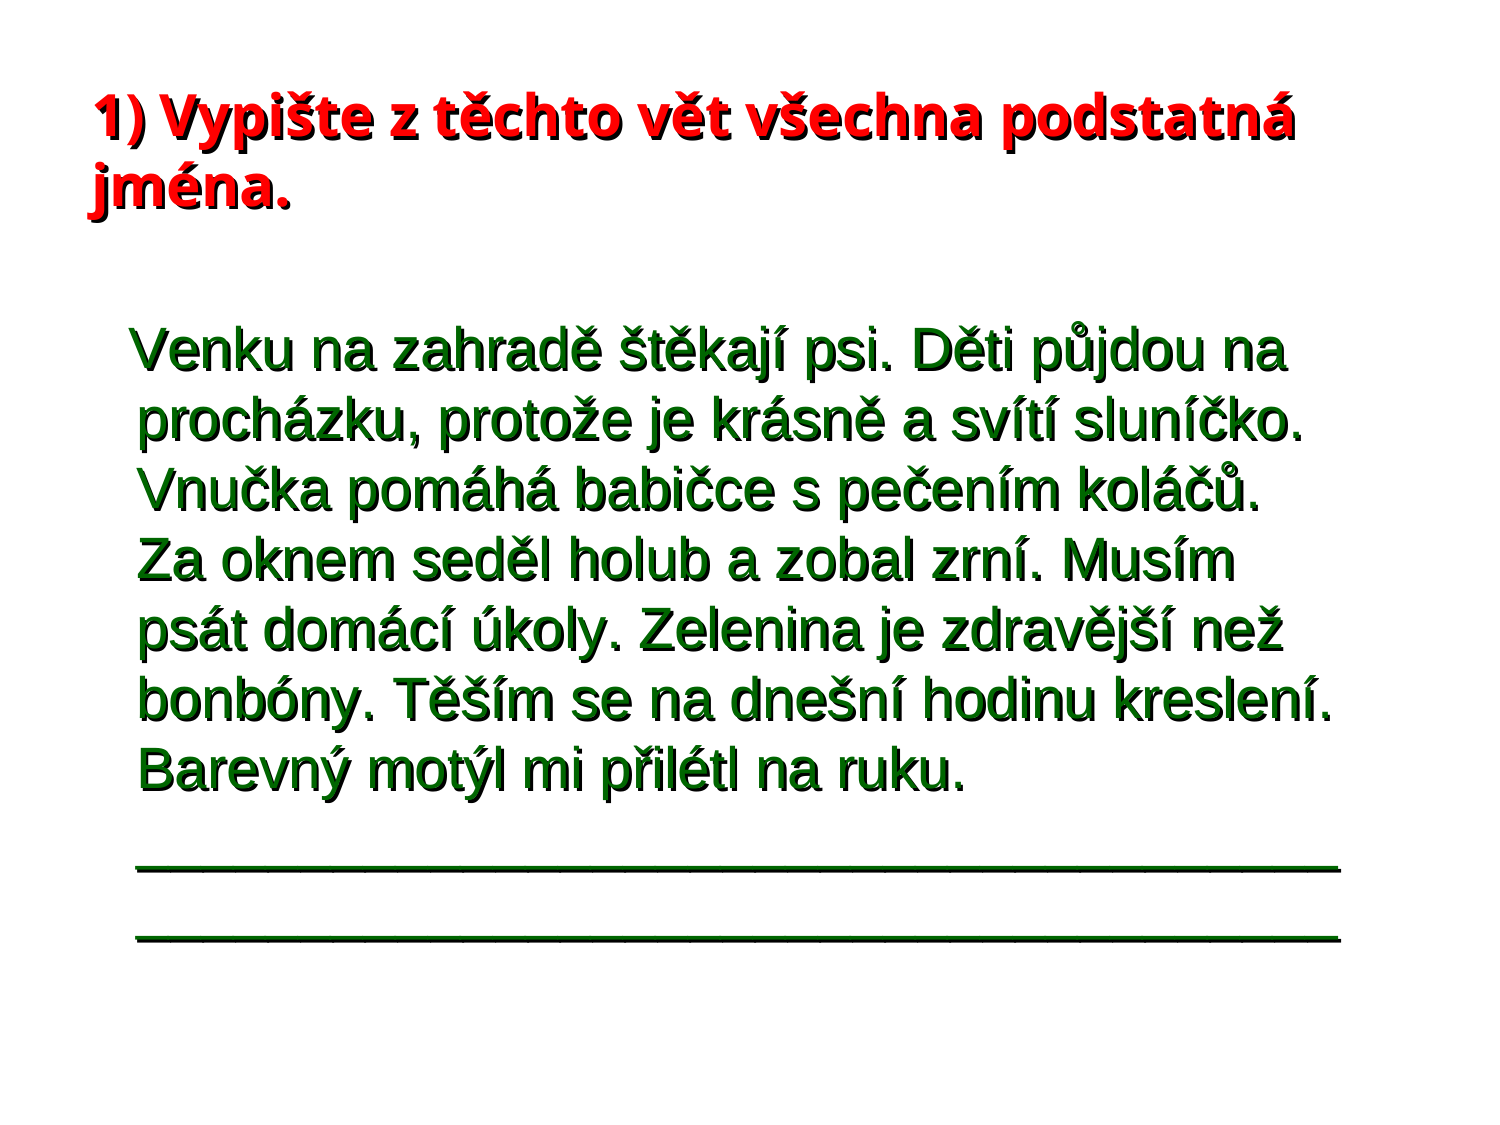

# 1) Vypište z těchto vět všechna podstatná jména.
 Venku na zahradě štěkají psi. Děti půjdou na procházku, protože je krásně a svítí sluníčko. Vnučka pomáhá babičce s pečením koláčů.
Za oknem seděl holub a zobal zrní. Musím psát domácí úkoly. Zelenina je zdravější než bonbóny. Těším se na dnešní hodinu kreslení. Barevný motýl mi přilétl na ruku. __________________________________________________________________________